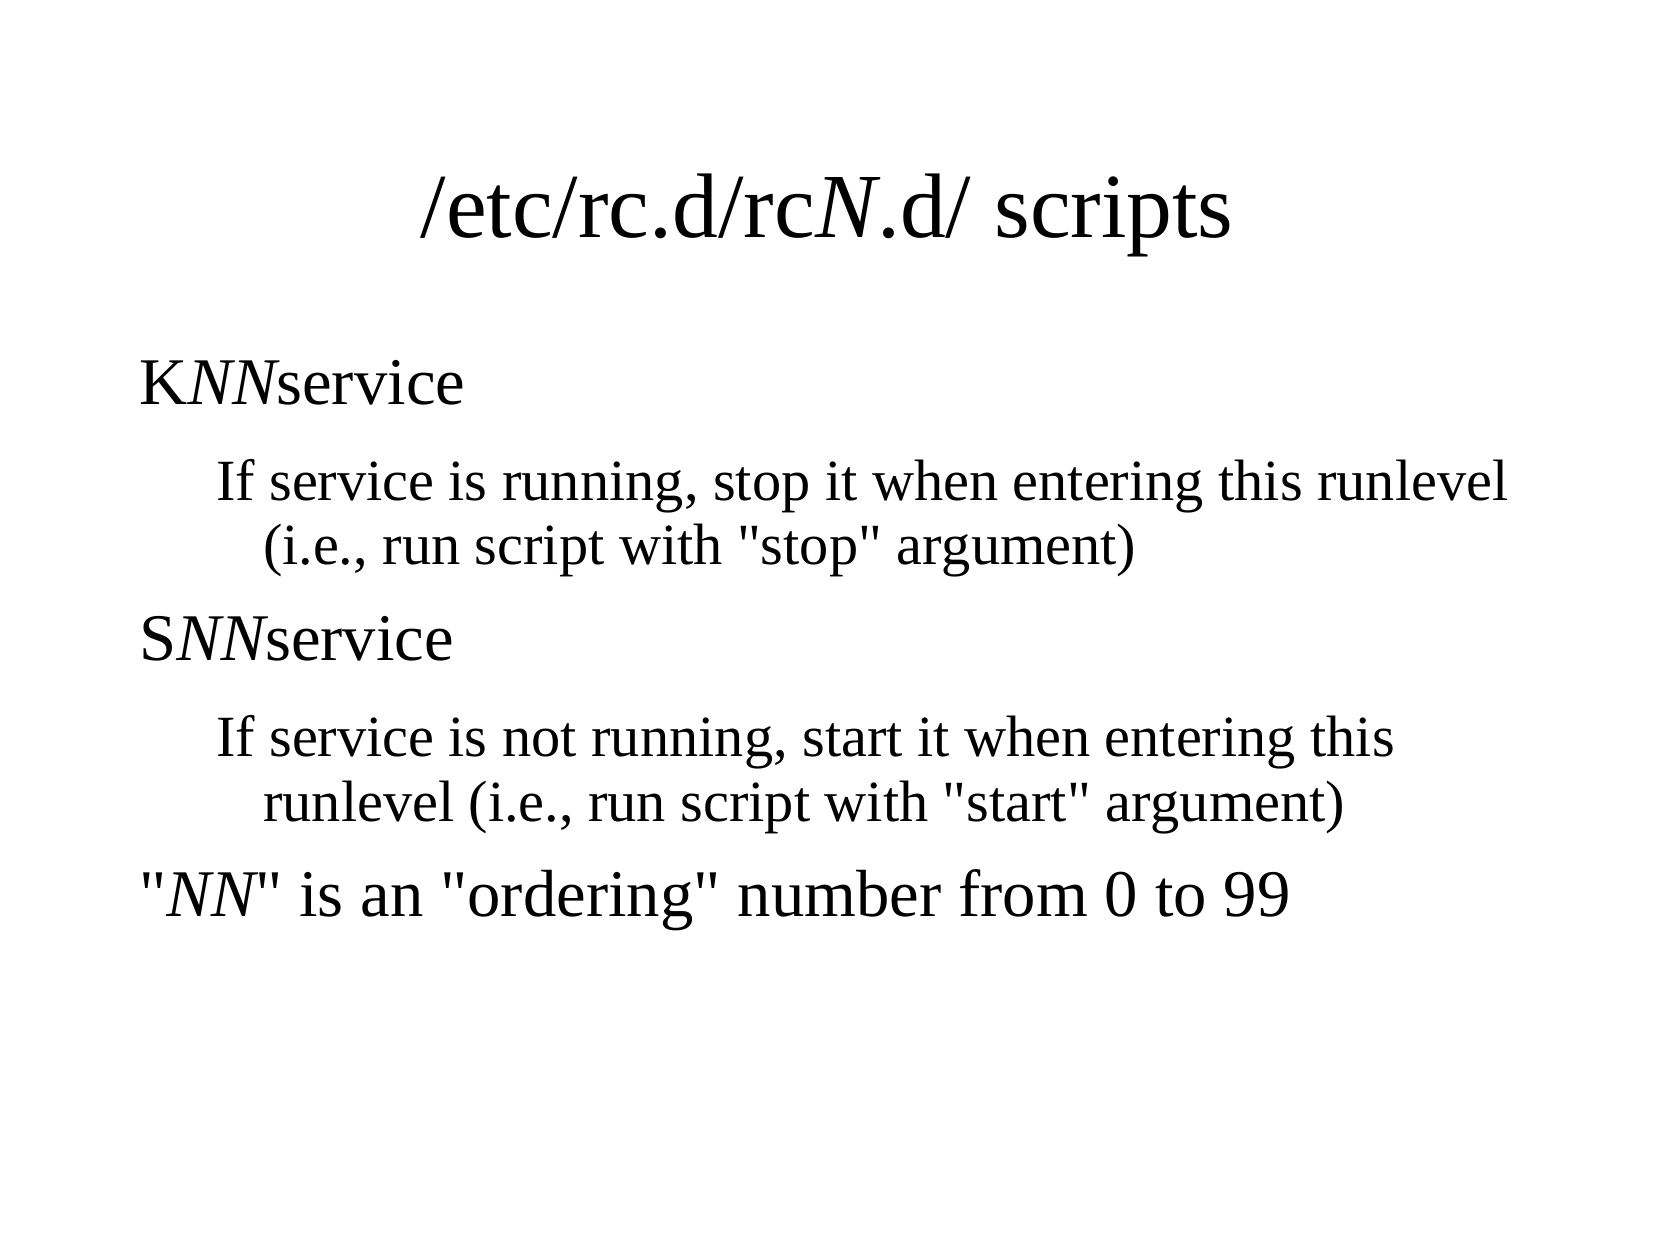

# /etc/rc.d/rcN.d/ scripts
KNNservice
If service is running, stop it when entering this runlevel (i.e., run script with "stop" argument)
SNNservice
If service is not running, start it when entering this runlevel (i.e., run script with "start" argument)
"NN" is an "ordering" number from 0 to 99